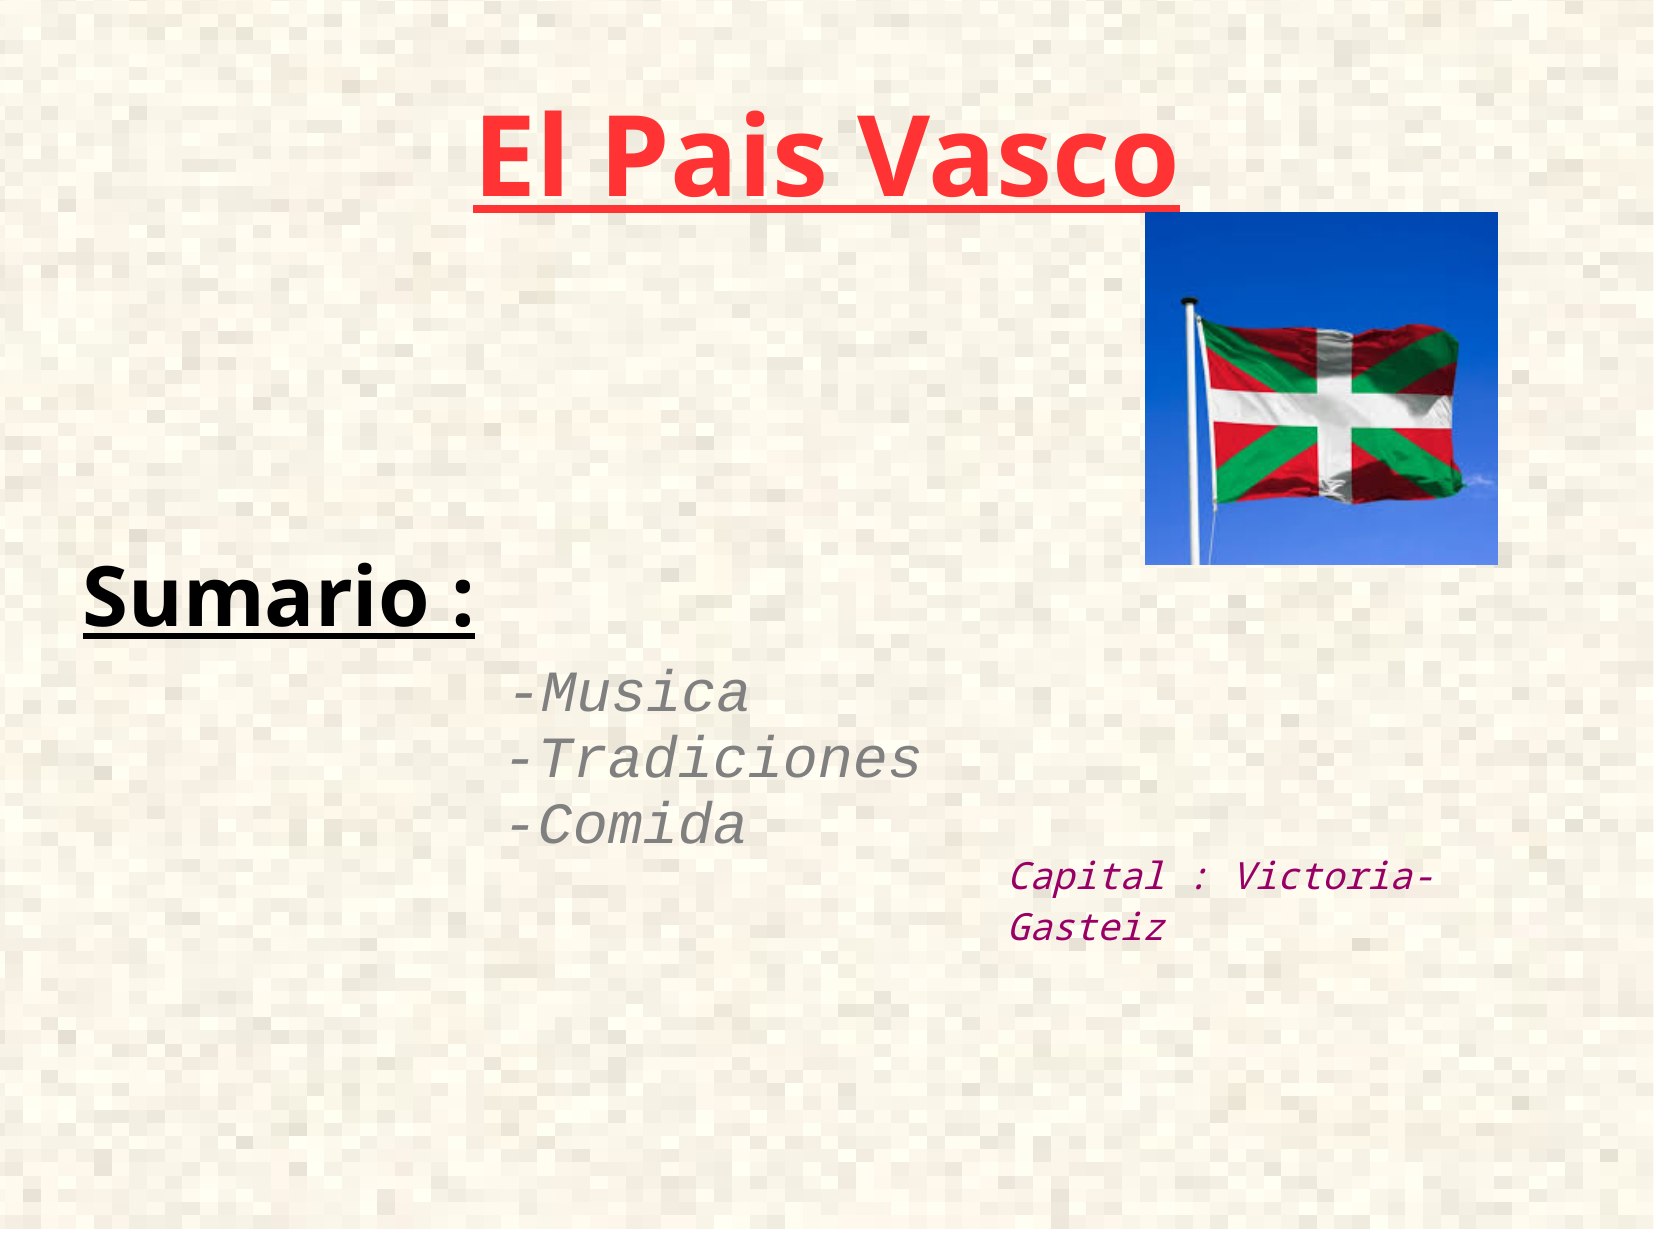

# El Pais Vasco
Sumario :
 -Musica
 -Tradiciones
 -Comida
Capital : Victoria-Gasteiz